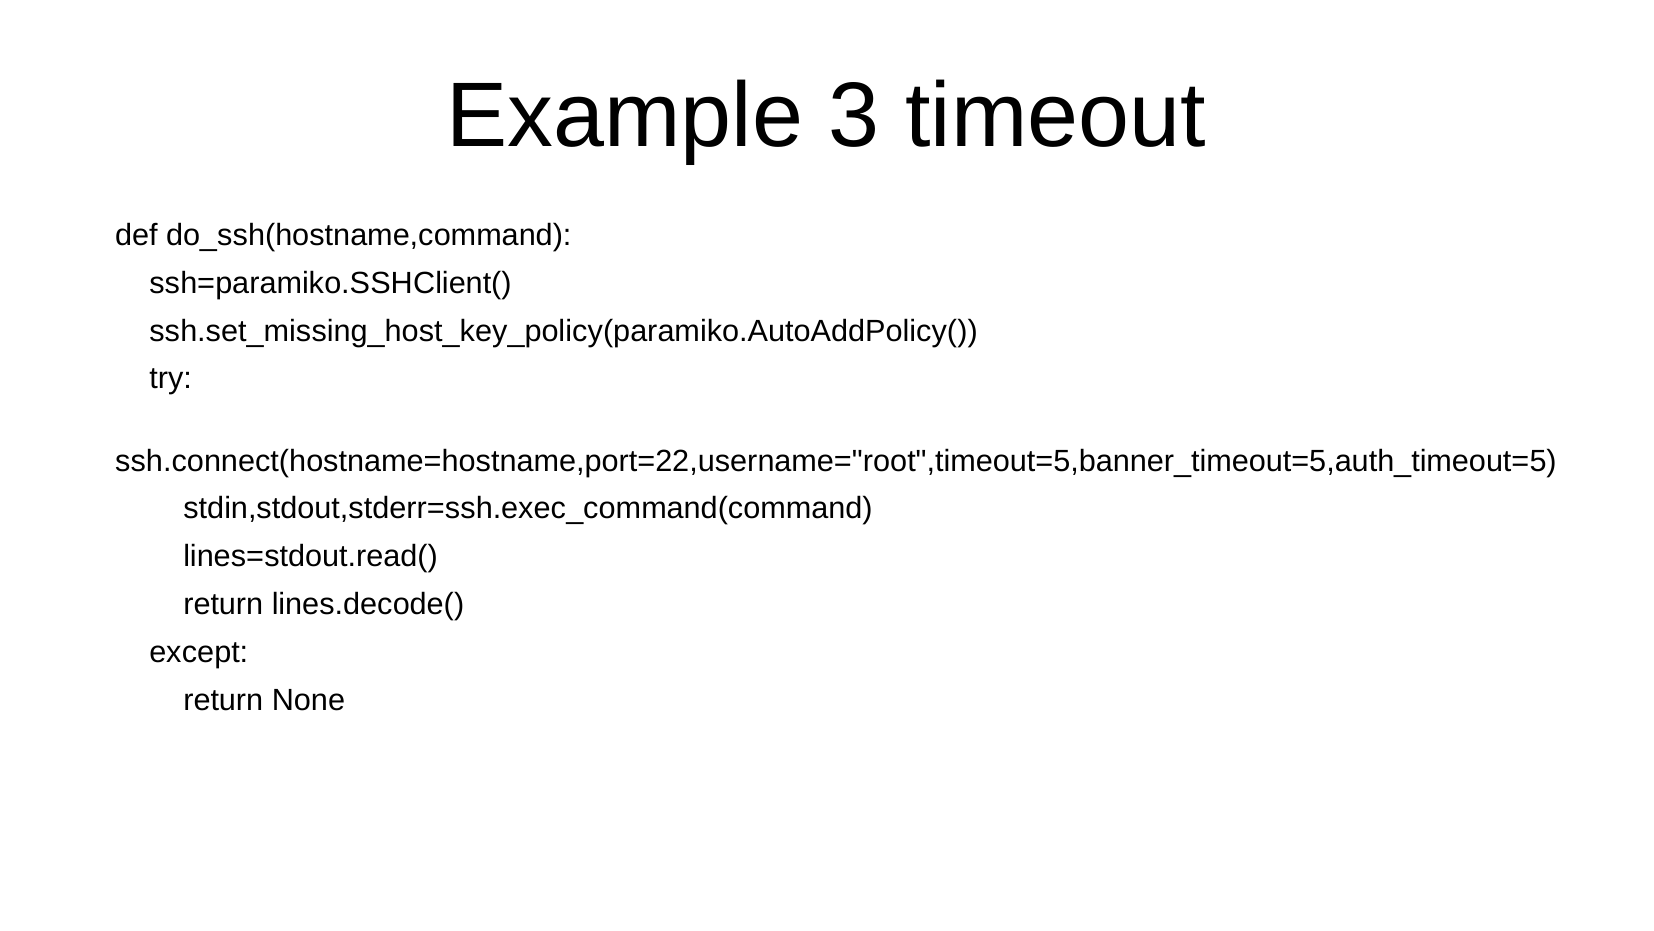

# Example 3 timeout
def do_ssh(hostname,command):
 ssh=paramiko.SSHClient()
 ssh.set_missing_host_key_policy(paramiko.AutoAddPolicy())
 try:
 ssh.connect(hostname=hostname,port=22,username="root",timeout=5,banner_timeout=5,auth_timeout=5)
 stdin,stdout,stderr=ssh.exec_command(command)
 lines=stdout.read()
 return lines.decode()
 except:
 return None